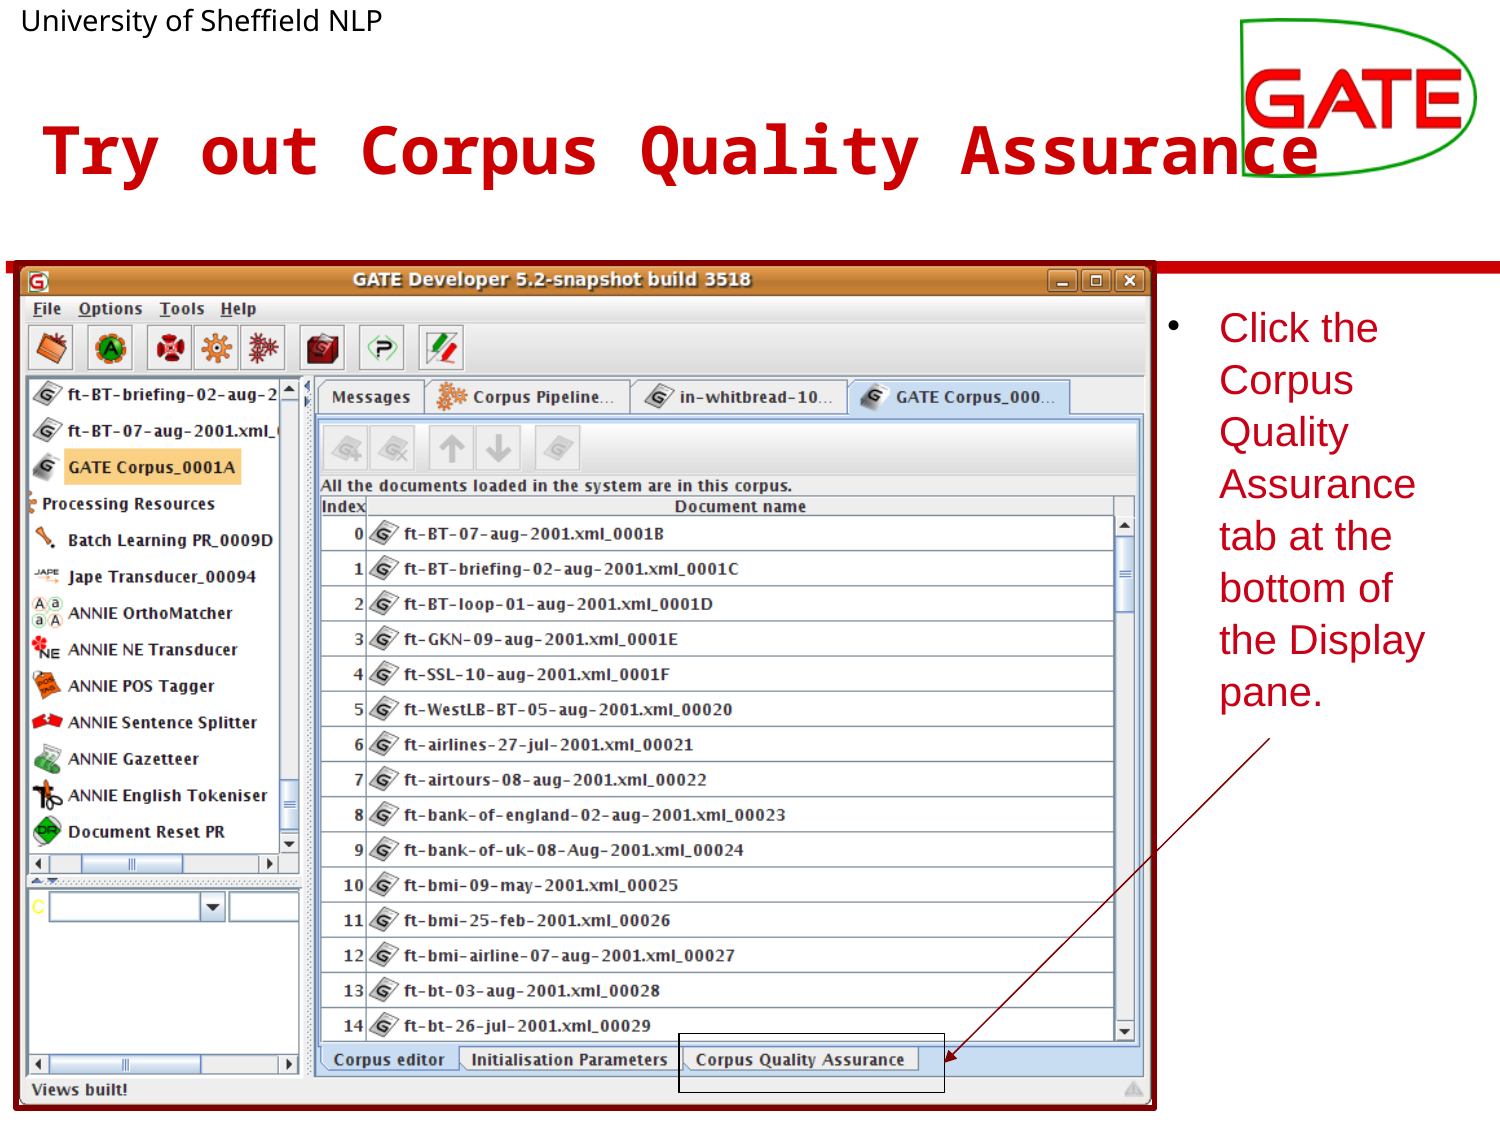

# Try out Corpus Quality Assurance
Click the Corpus Quality Assurance tab at the bottom of the Display pane.